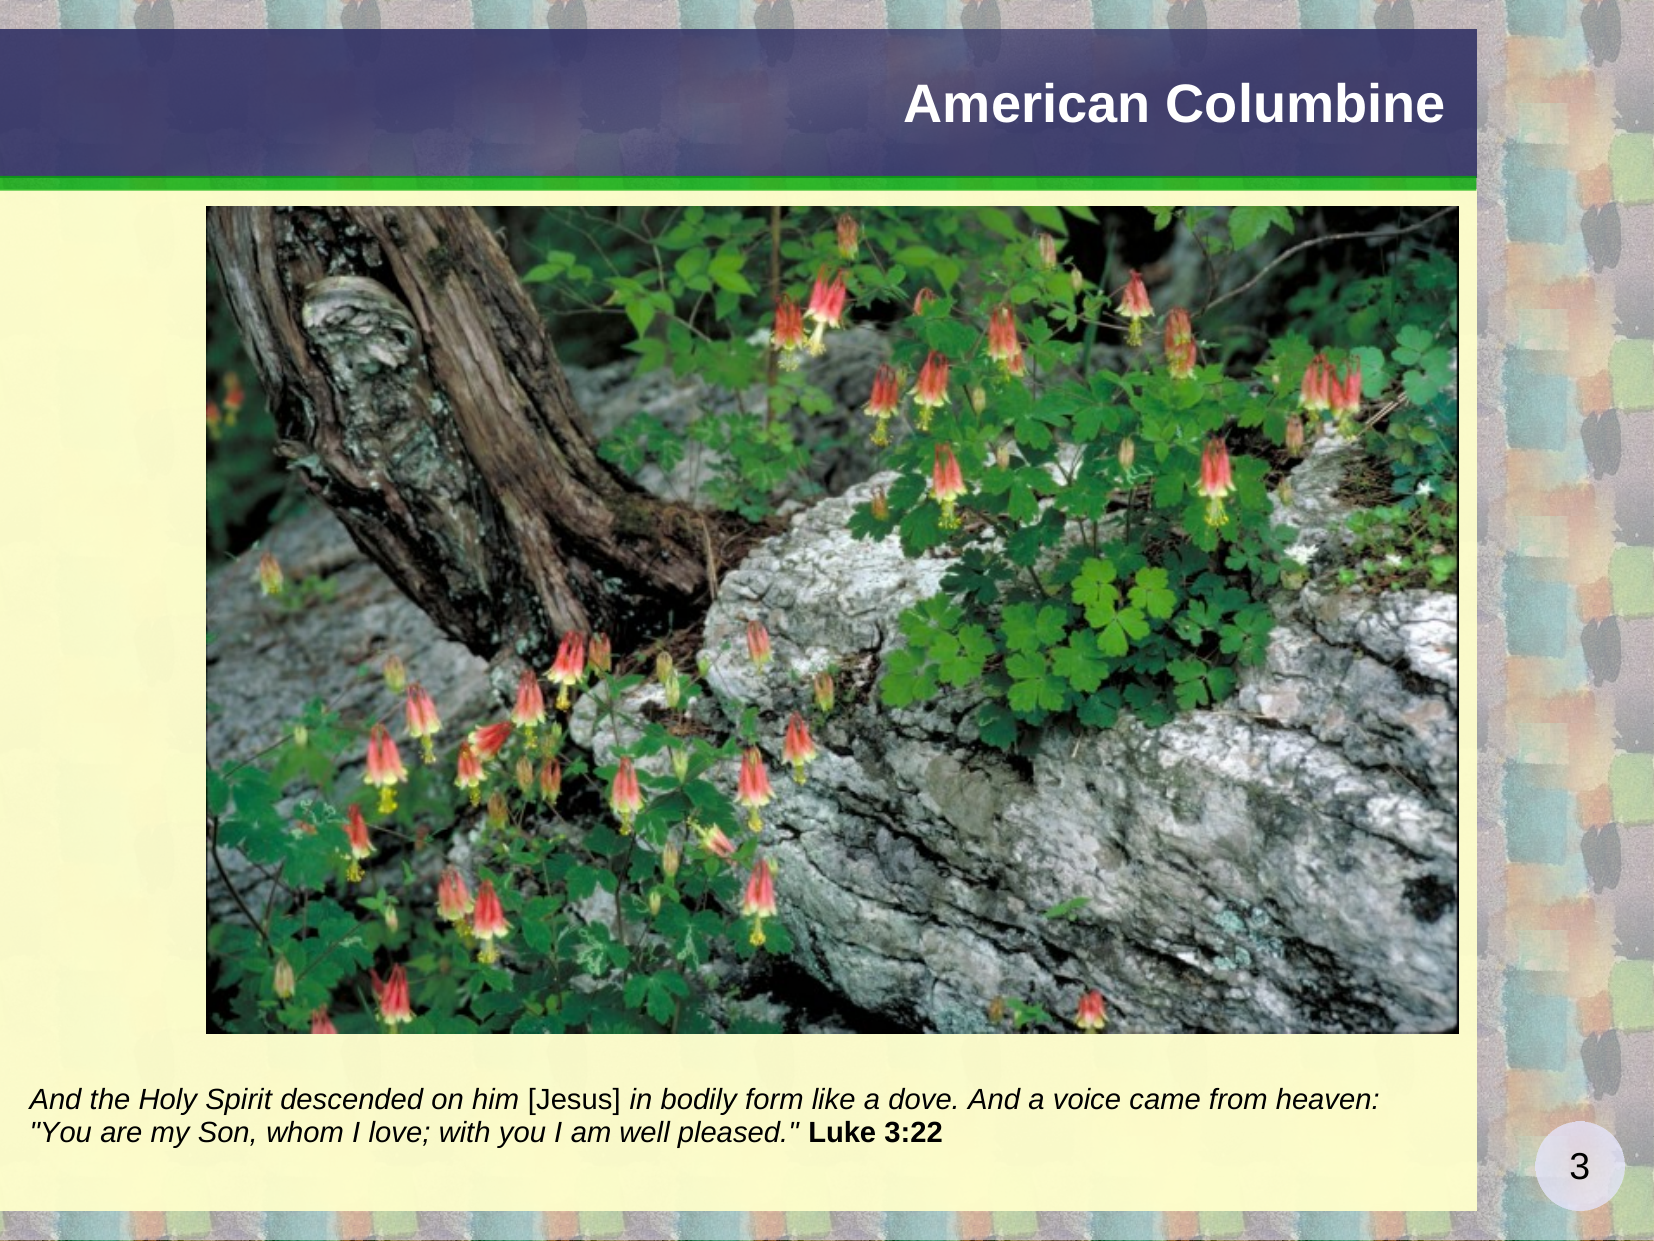

# American Columbine
And the Holy Spirit descended on him [Jesus] in bodily form like a dove. And a voice came from heaven:
"You are my Son, whom I love; with you I am well pleased." Luke 3:22